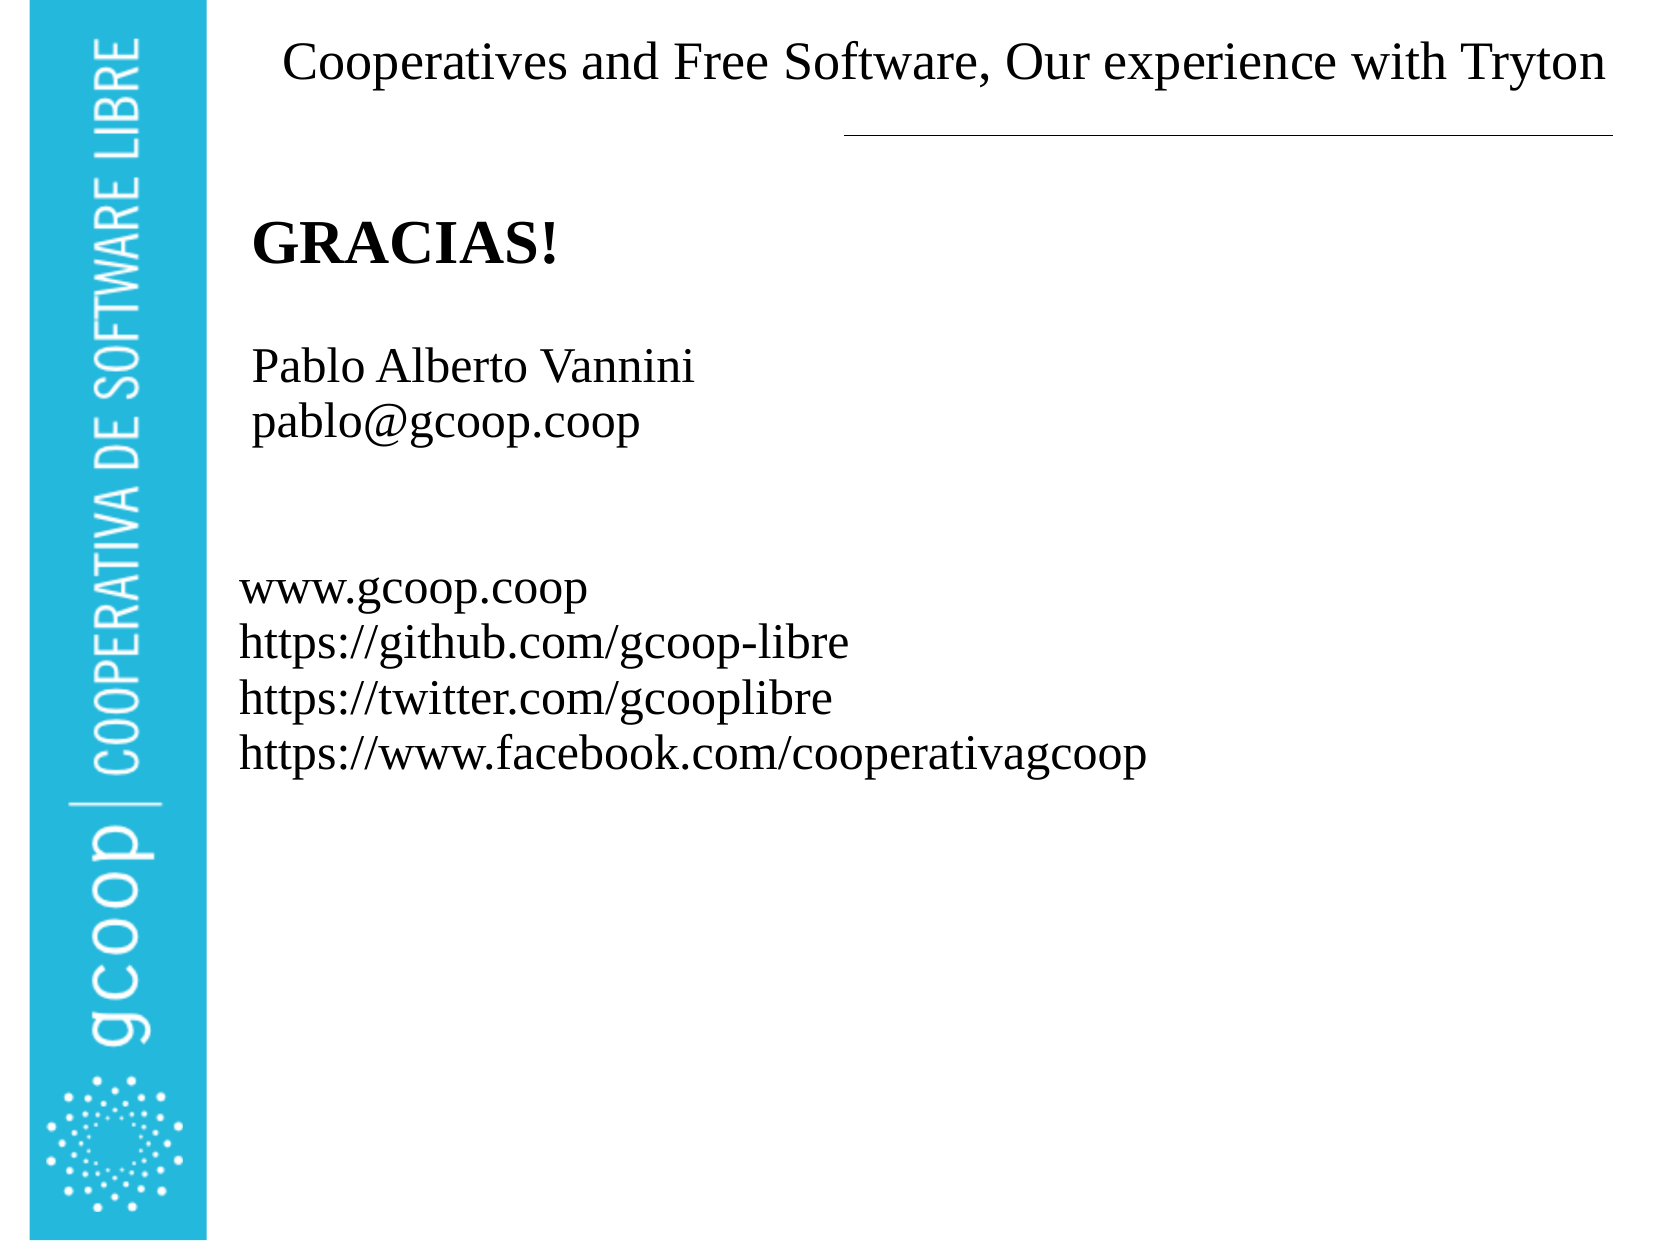

Cooperatives and Free Software, Our experience with Tryton
GRACIAS!
 Pablo Alberto Vannini
 pablo@gcoop.coop
www.gcoop.coop
https://github.com/gcoop-libre
https://twitter.com/gcooplibre
https://www.facebook.com/cooperativagcoop